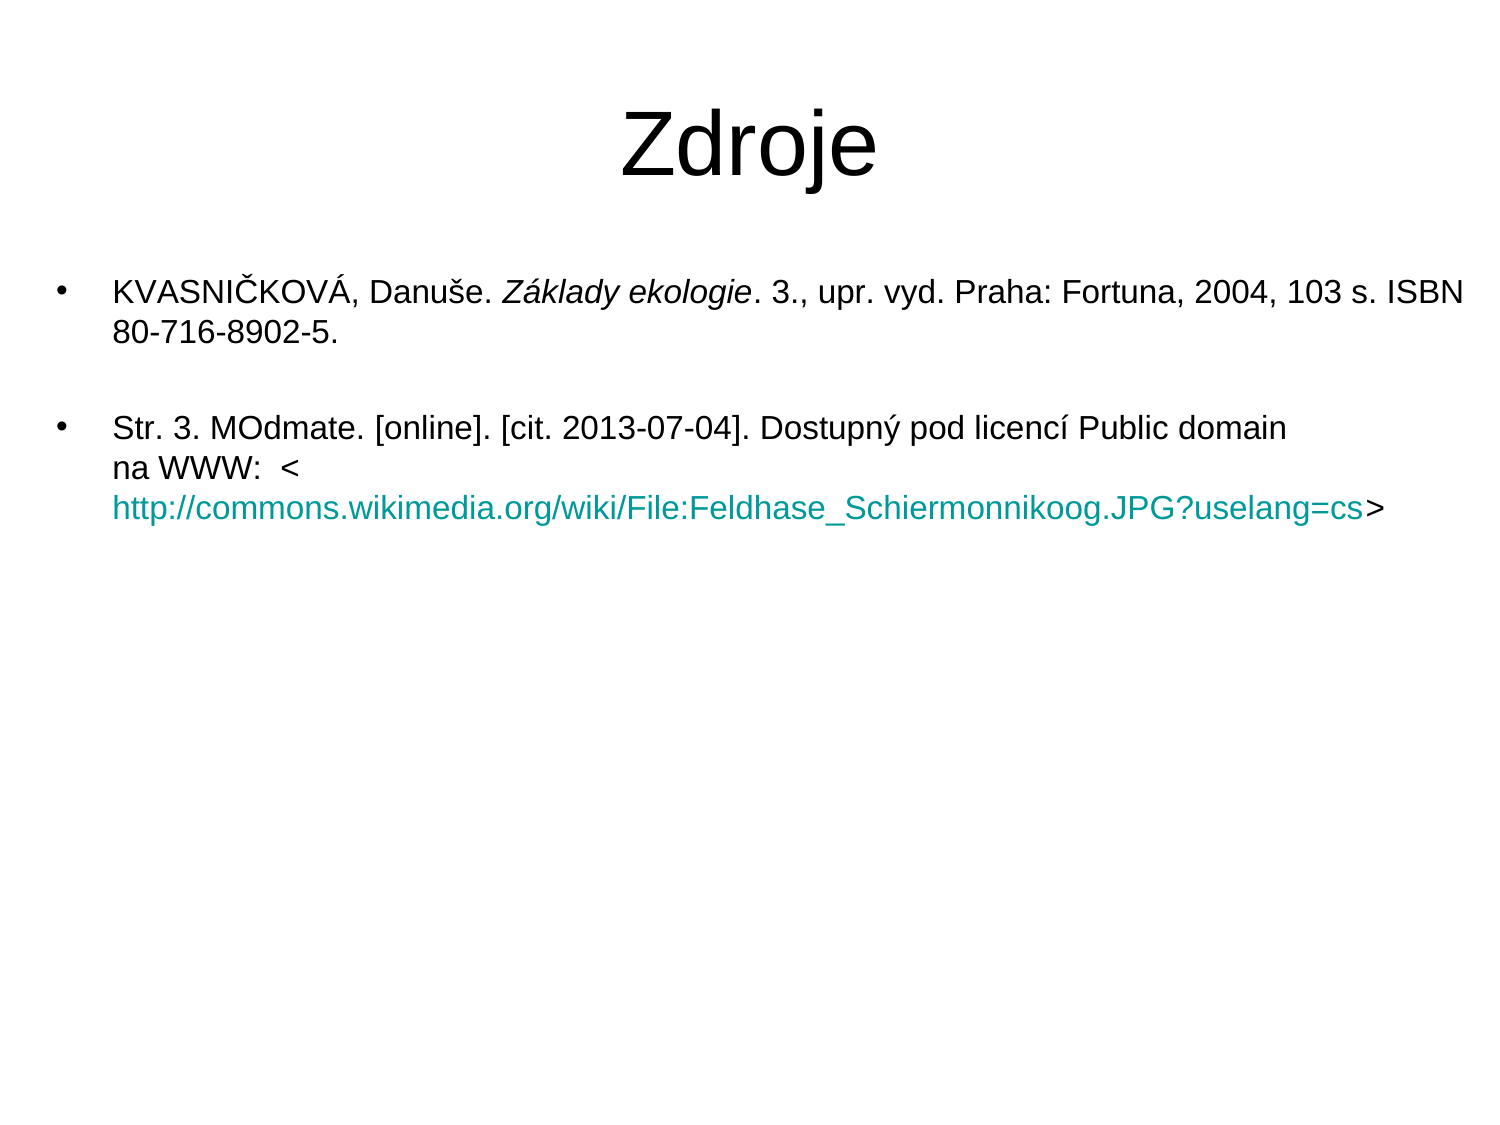

# Zdroje
KVASNIČKOVÁ, Danuše. Základy ekologie. 3., upr. vyd. Praha: Fortuna, 2004, 103 s. ISBN 80-716-8902-5.
Str. 3. MOdmate. [online]. [cit. 2013-07-04]. Dostupný pod licencí Public domain
na WWW: <http://commons.wikimedia.org/wiki/File:Feldhase_Schiermonnikoog.JPG?uselang=cs>